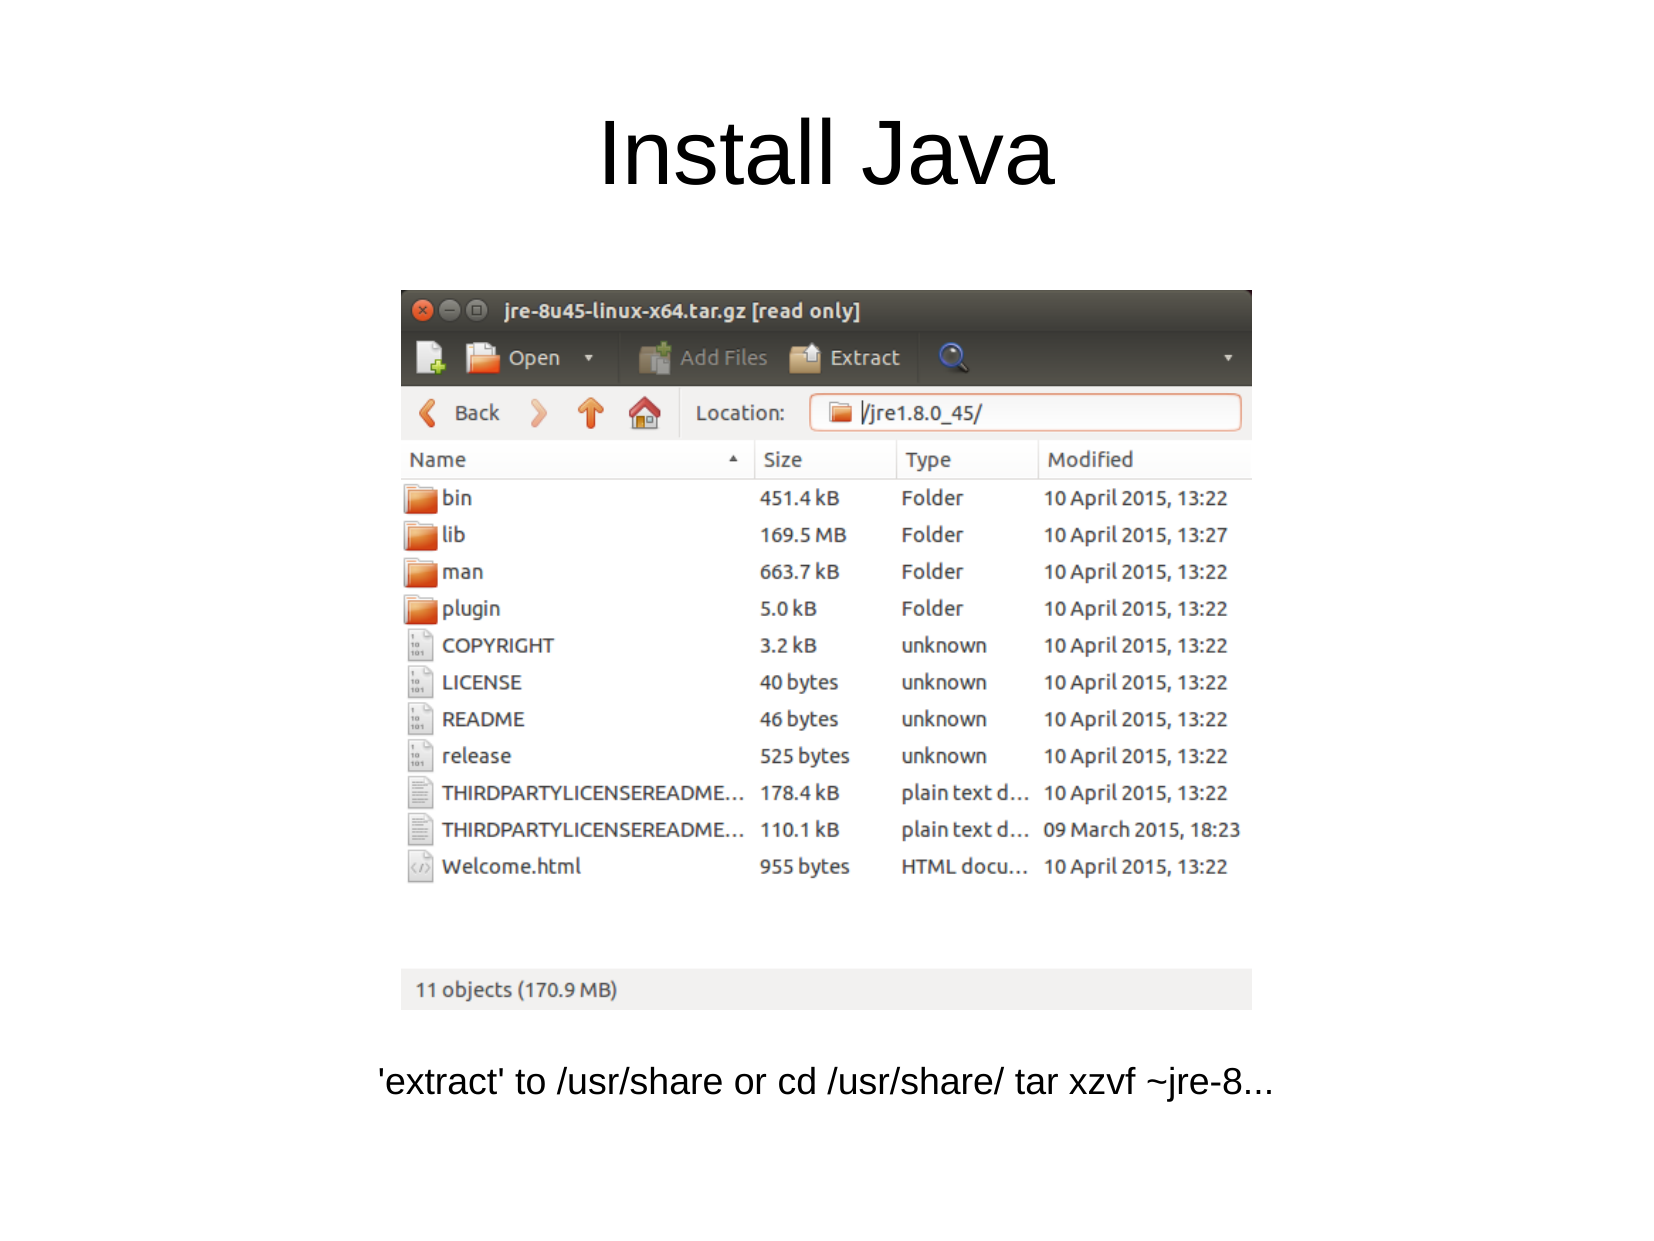

# Install Java
'extract' to /usr/share or cd /usr/share/ tar xzvf ~jre-8...